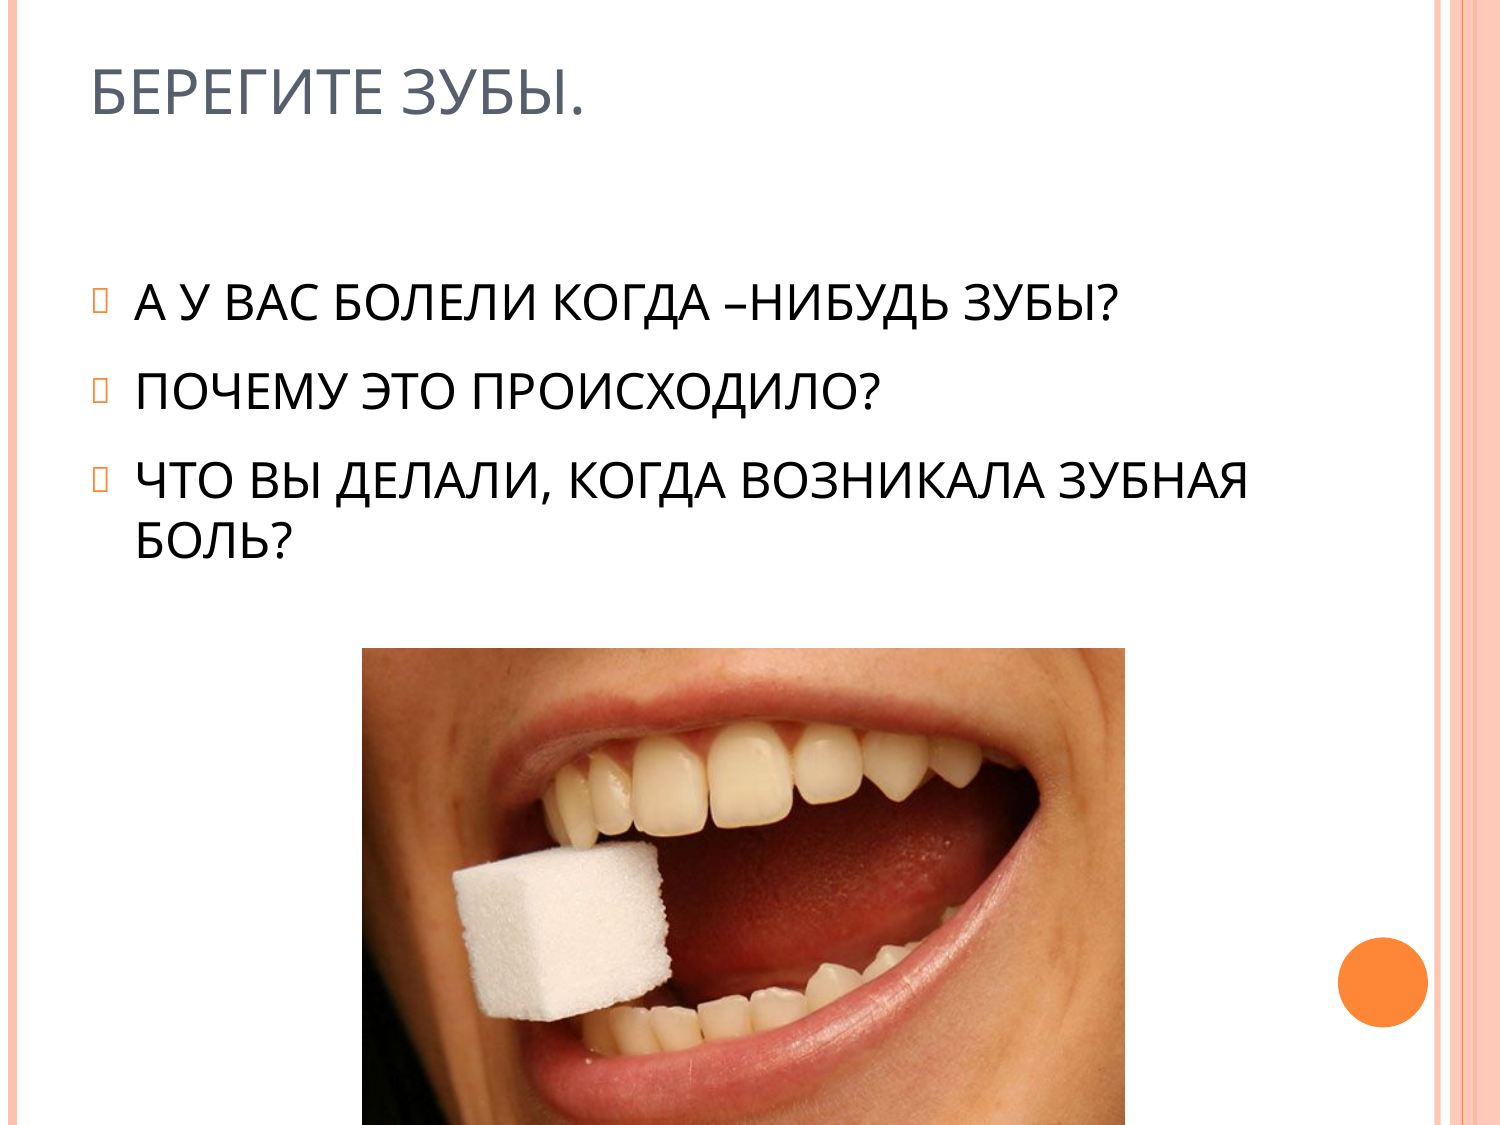

# БЕРЕГИТЕ ЗУБЫ.
А У ВАС БОЛЕЛИ КОГДА –НИБУДЬ ЗУБЫ?
ПОЧЕМУ ЭТО ПРОИСХОДИЛО?
ЧТО ВЫ ДЕЛАЛИ, КОГДА ВОЗНИКАЛА ЗУБНАЯ БОЛЬ?